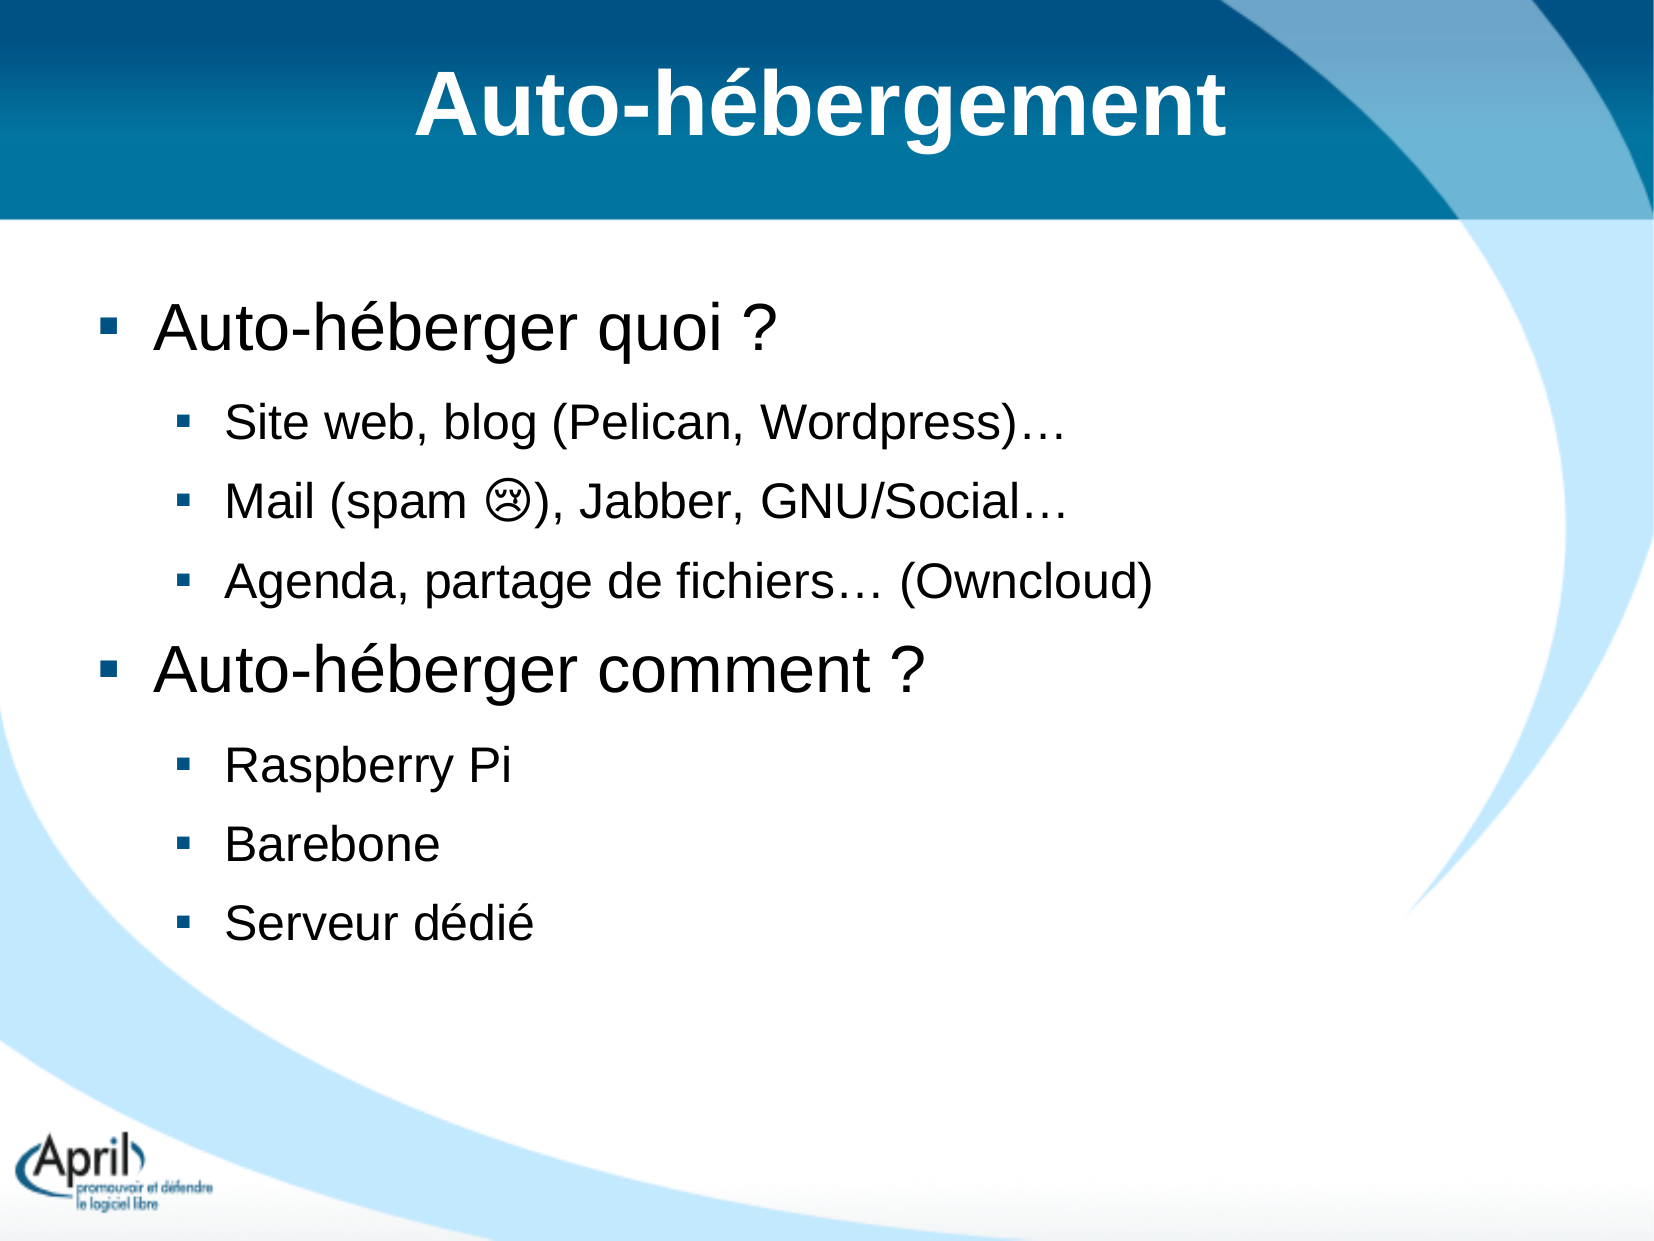

# Auto-hébergement
Auto-héberger quoi ?
Site web, blog (Pelican, Wordpress)…
Mail (spam 😢), Jabber, GNU/Social…
Agenda, partage de fichiers… (Owncloud)
Auto-héberger comment ?
Raspberry Pi
Barebone
Serveur dédié